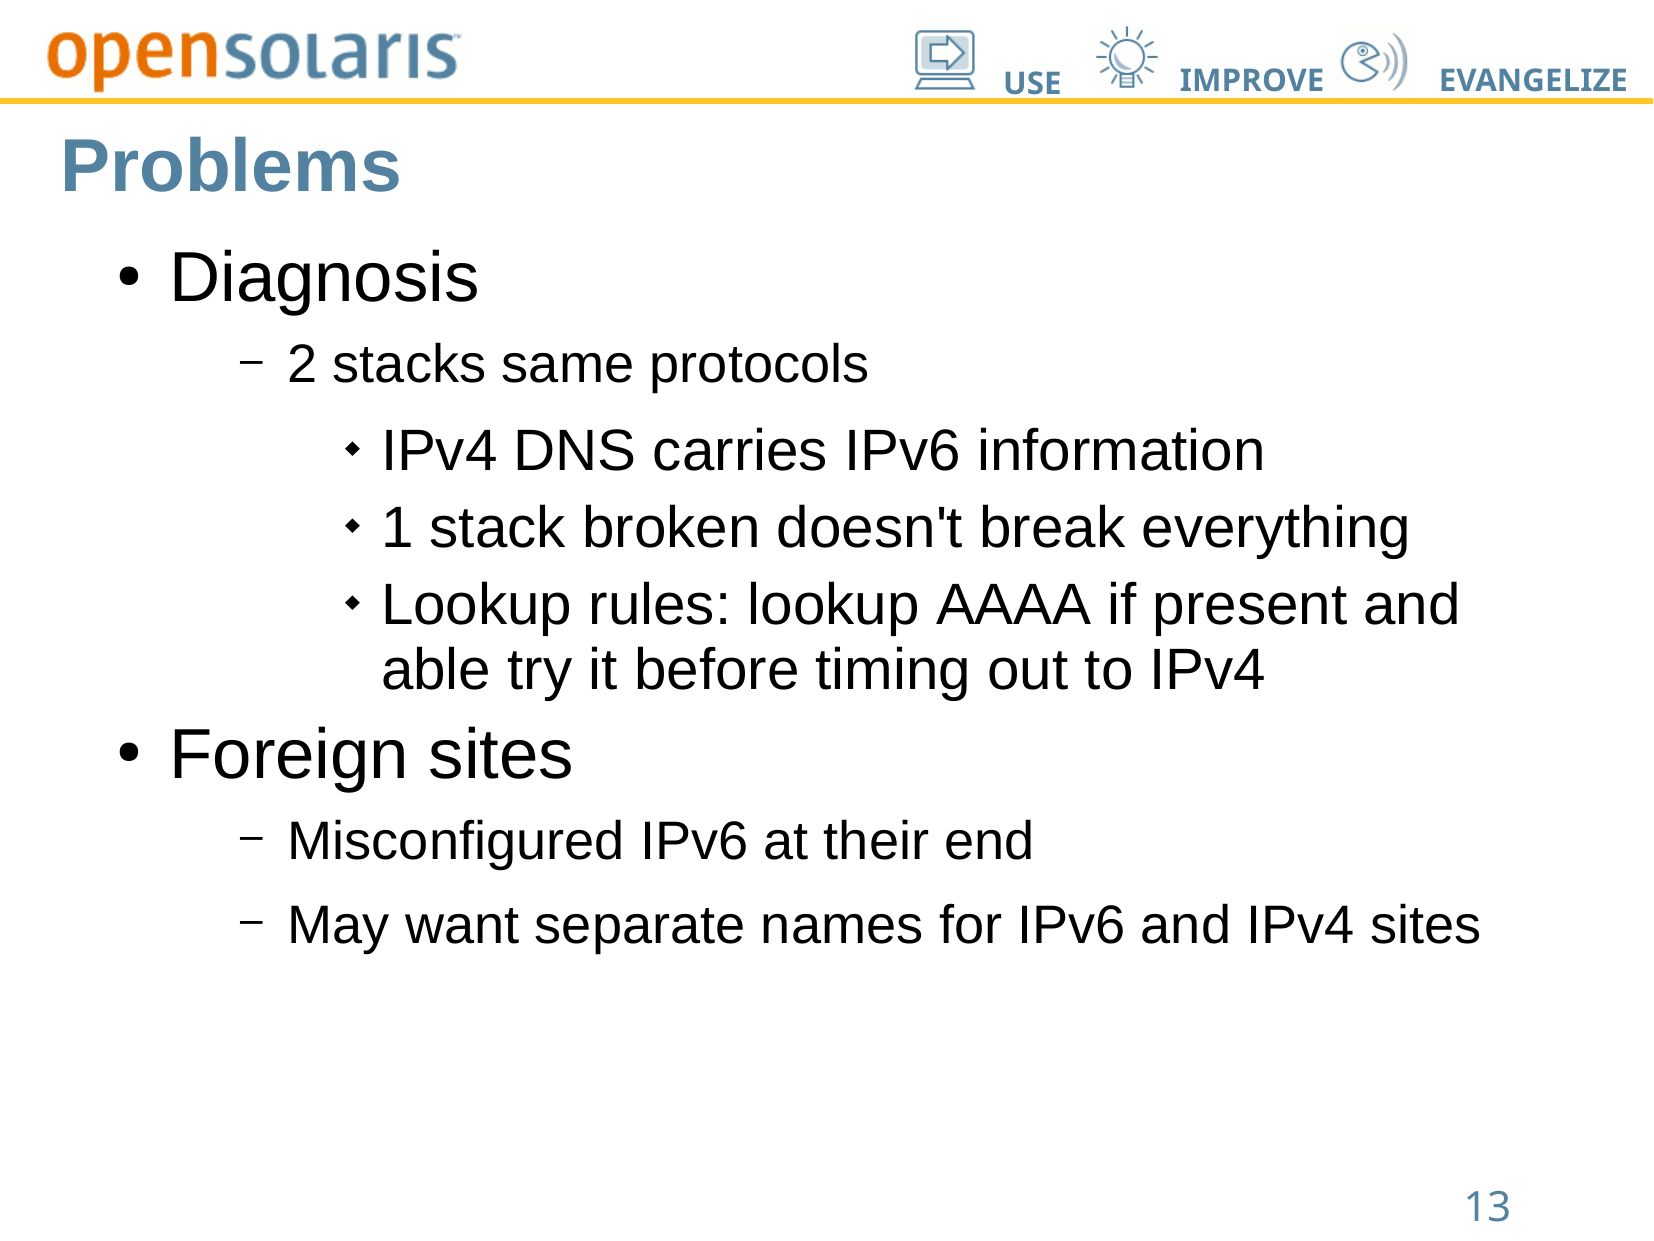

# Problems
Diagnosis
2 stacks same protocols
IPv4 DNS carries IPv6 information
1 stack broken doesn't break everything
Lookup rules: lookup AAAA if present and able try it before timing out to IPv4
Foreign sites
Misconfigured IPv6 at their end
May want separate names for IPv6 and IPv4 sites